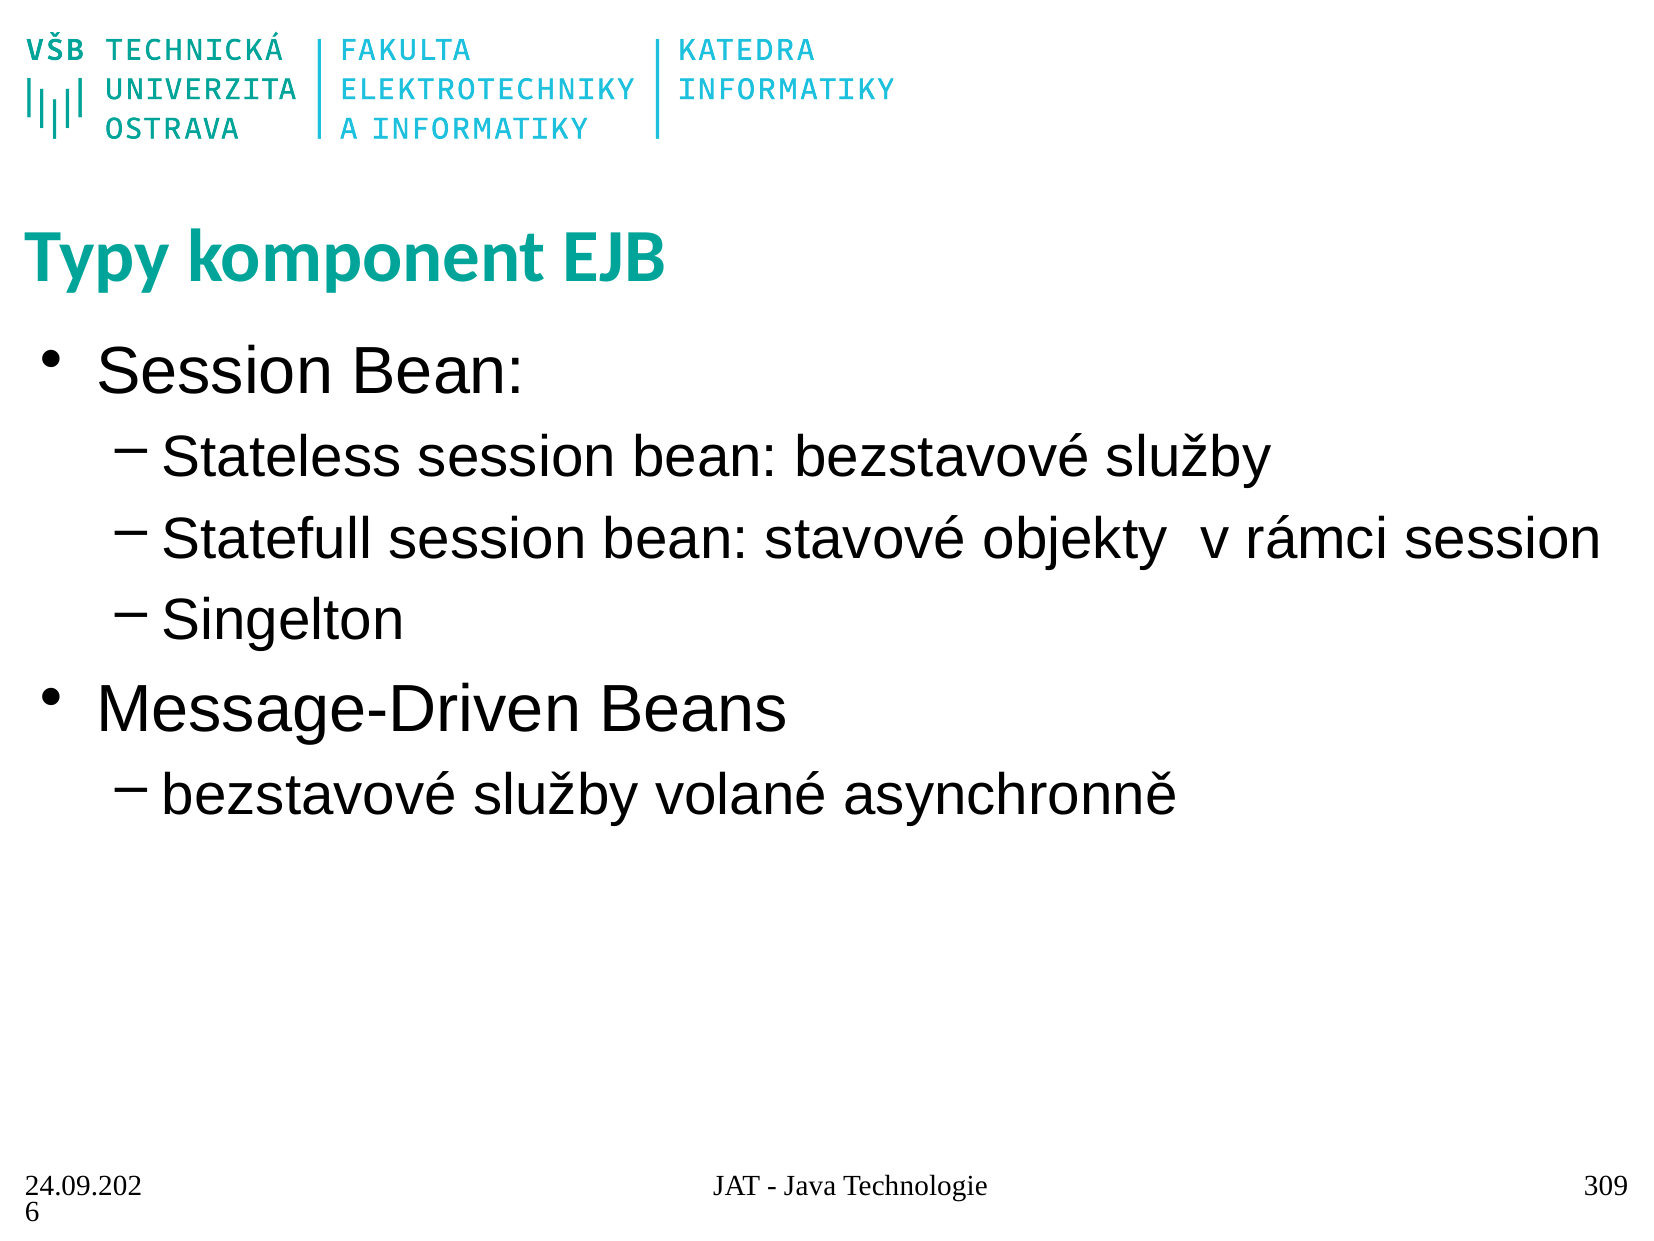

Typy komponent EJB
# Session Bean:
Stateless session bean: bezstavové služby
Statefull session bean: stavové objekty v rámci session
Singelton
Message-Driven Beans
bezstavové služby volané asynchronně
JAT - Java Technologie
309